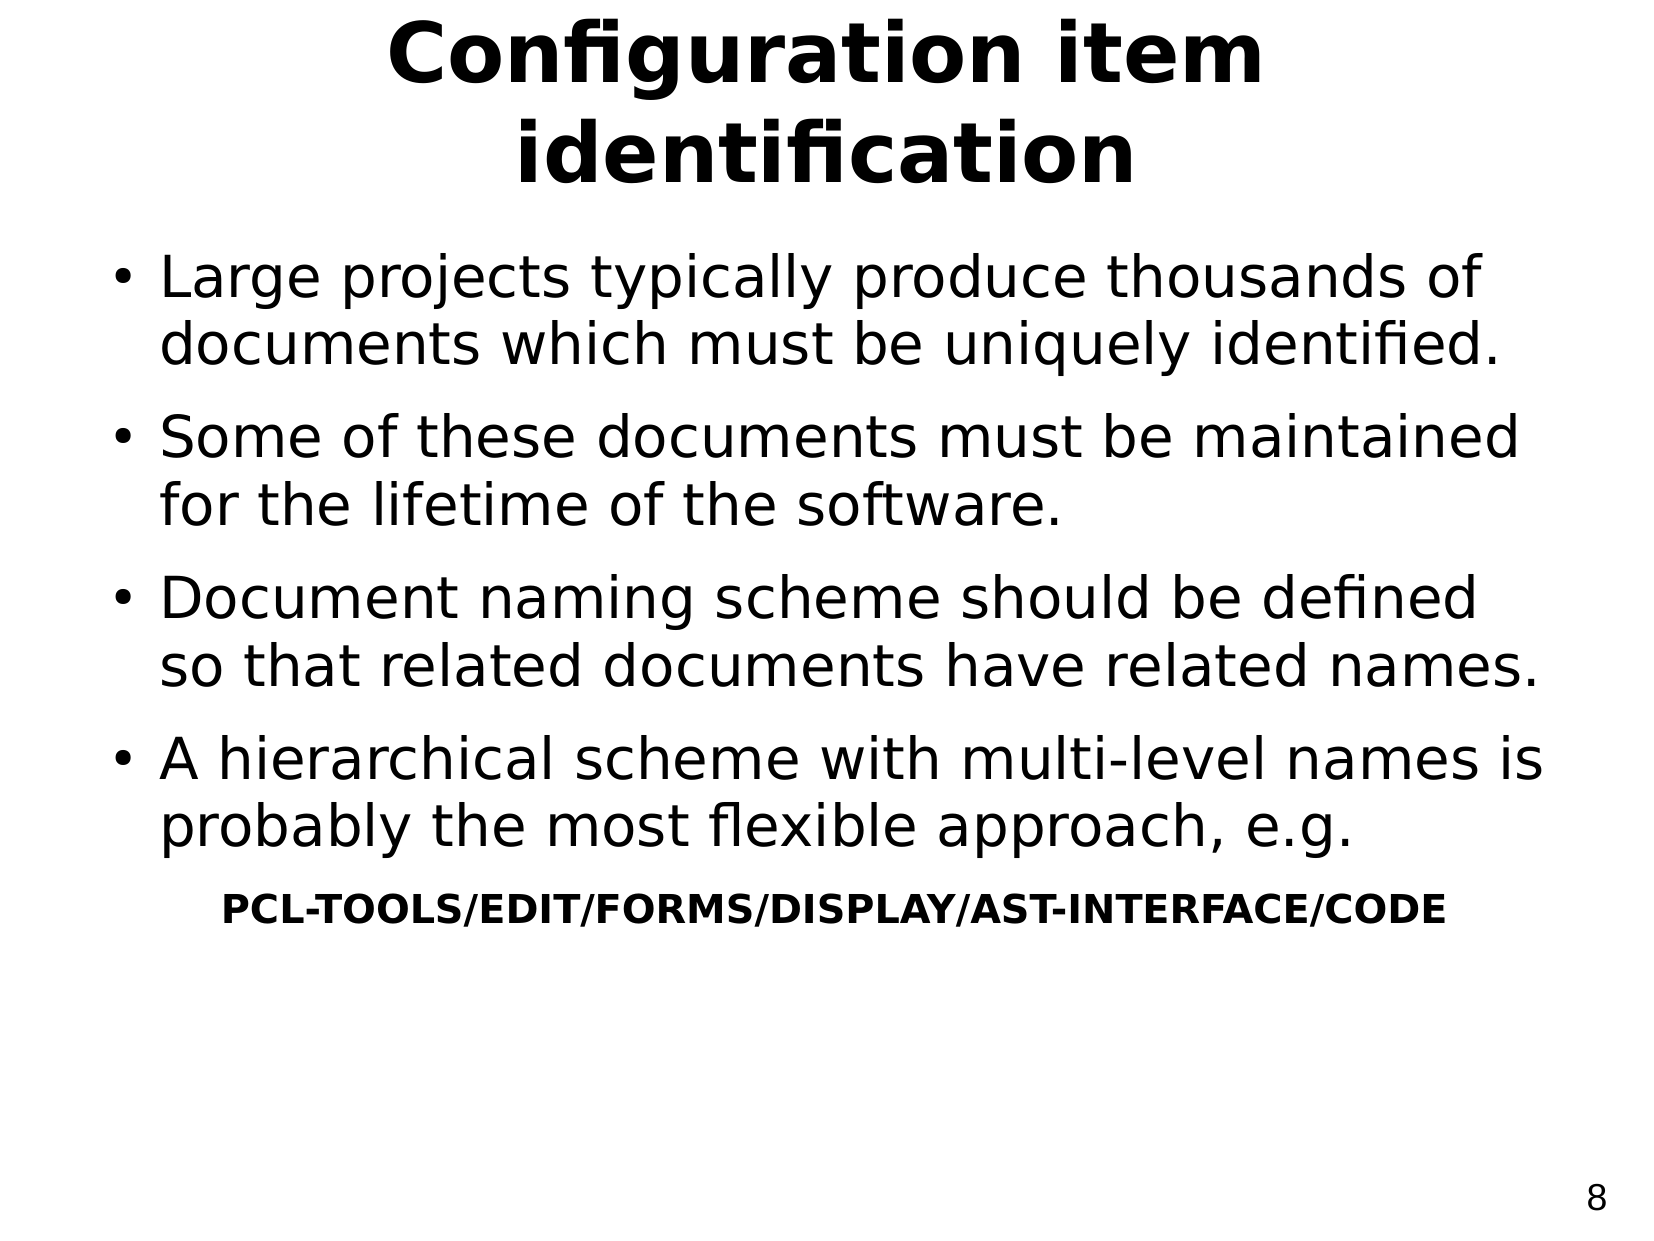

Configuration item identification
# Large projects typically produce thousands of documents which must be uniquely identified.
Some of these documents must be maintained for the lifetime of the software.
Document naming scheme should be defined
so that related documents have related names.
A hierarchical scheme with multi-level names is probably the most flexible approach, e.g.
PCL-TOOLS/EDIT/FORMS/DISPLAY/AST-INTERFACE/CODE